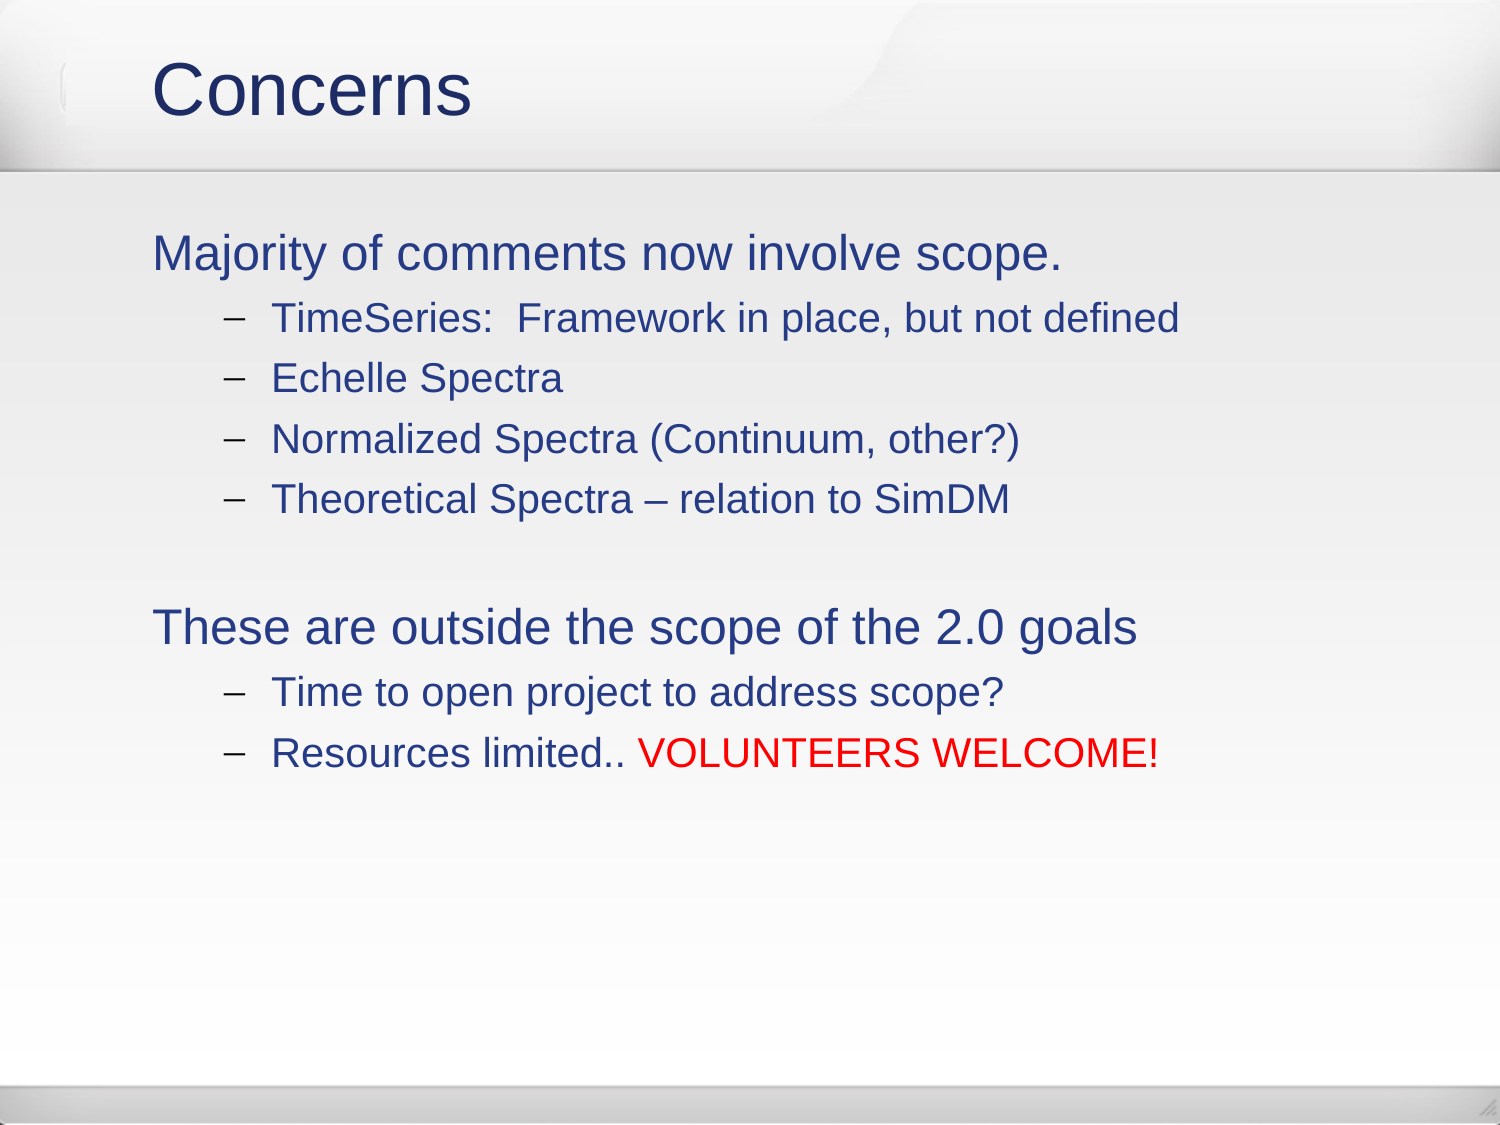

# Concerns
Majority of comments now involve scope.
TimeSeries: Framework in place, but not defined
Echelle Spectra
Normalized Spectra (Continuum, other?)
Theoretical Spectra – relation to SimDM
These are outside the scope of the 2.0 goals
Time to open project to address scope?
Resources limited.. VOLUNTEERS WELCOME!